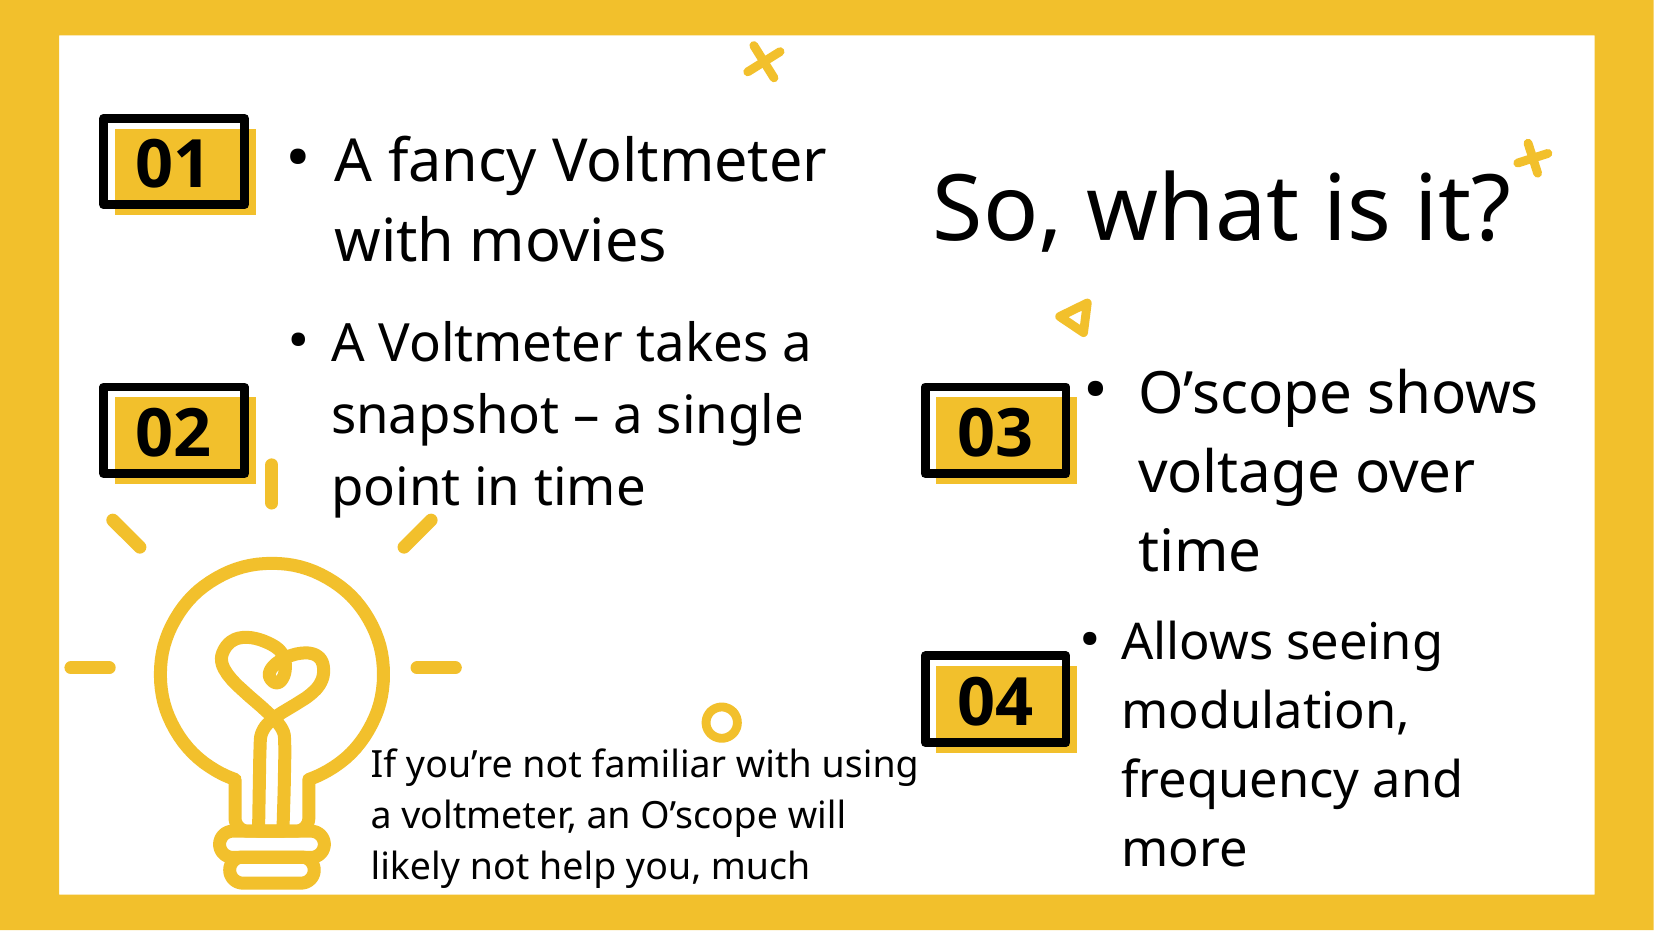

# So, what is it?
A fancy Voltmeter with movies
A Voltmeter takes a snapshot – a single point in time
O’scope shows voltage over time
Allows seeing modulation, frequency and more
If you’re not familiar with using a voltmeter, an O’scope will likely not help you, much